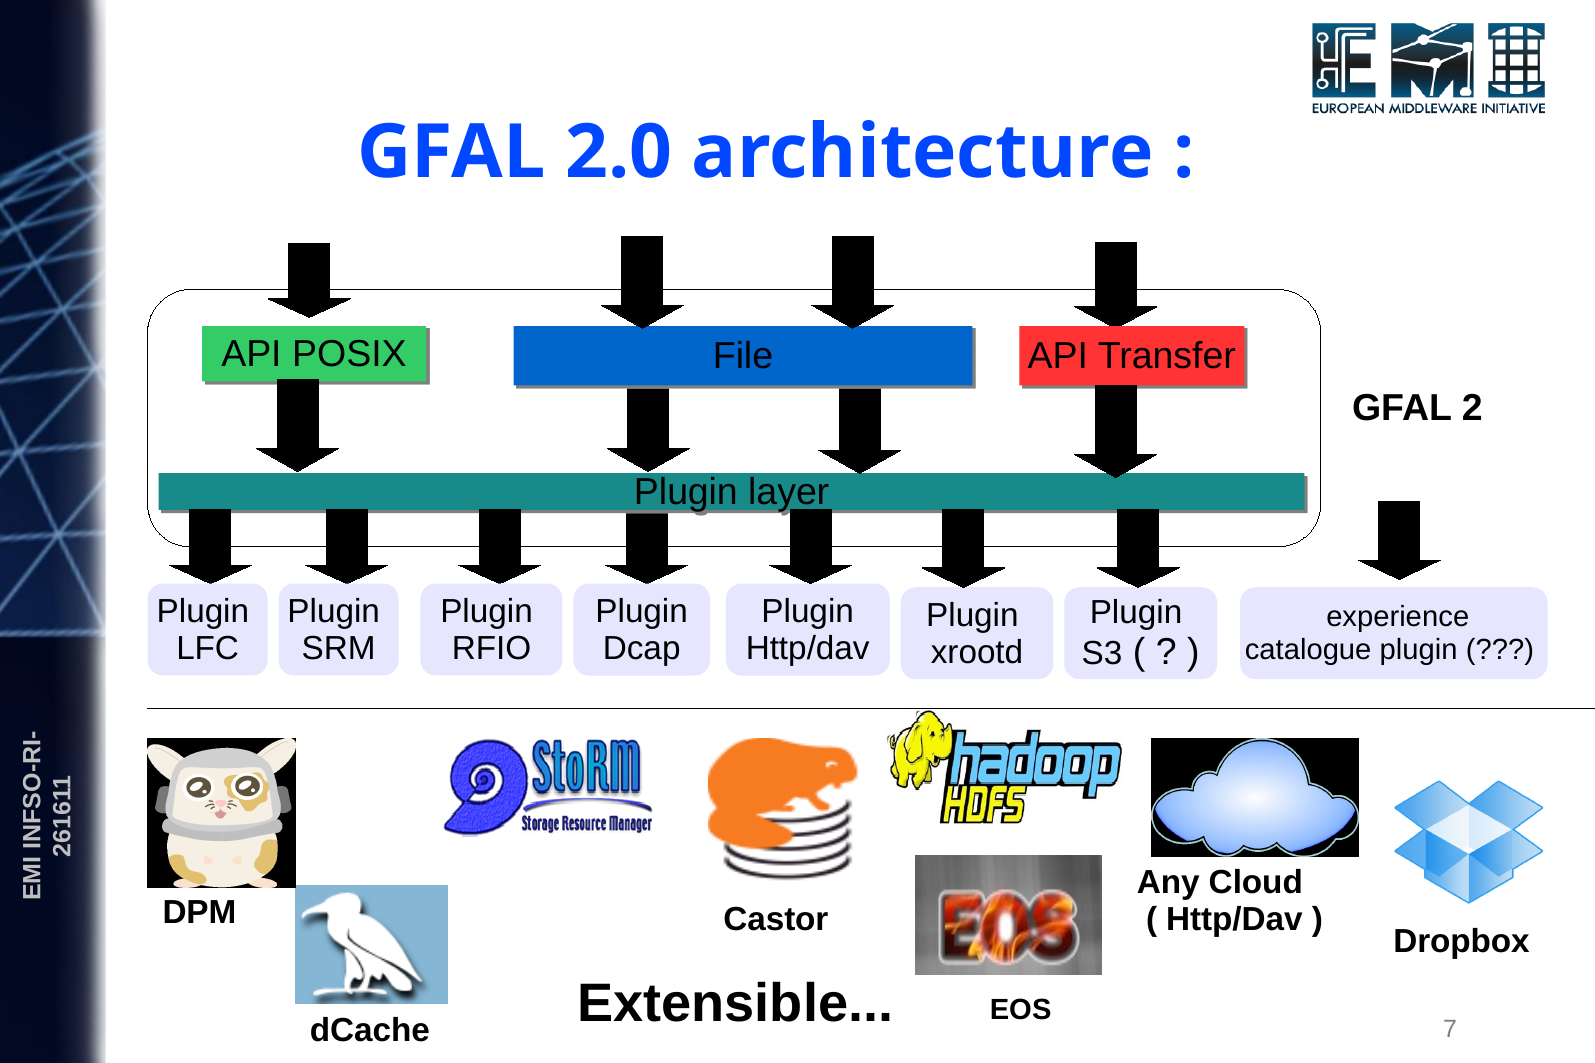

# GFAL 2.0 architecture :
API POSIX
File
API Transfer
GFAL 2
Plugin layer
Plugin
LFC
Plugin
SRM
Plugin
RFIO
Plugin
Dcap
Plugin
Http/dav
Plugin
xrootd
Plugin
S3 ( ? )
 experience
catalogue plugin (???)
Any Cloud
 ( Http/Dav )
DPM
Castor
Dropbox
Extensible...
EOS
dCache
7